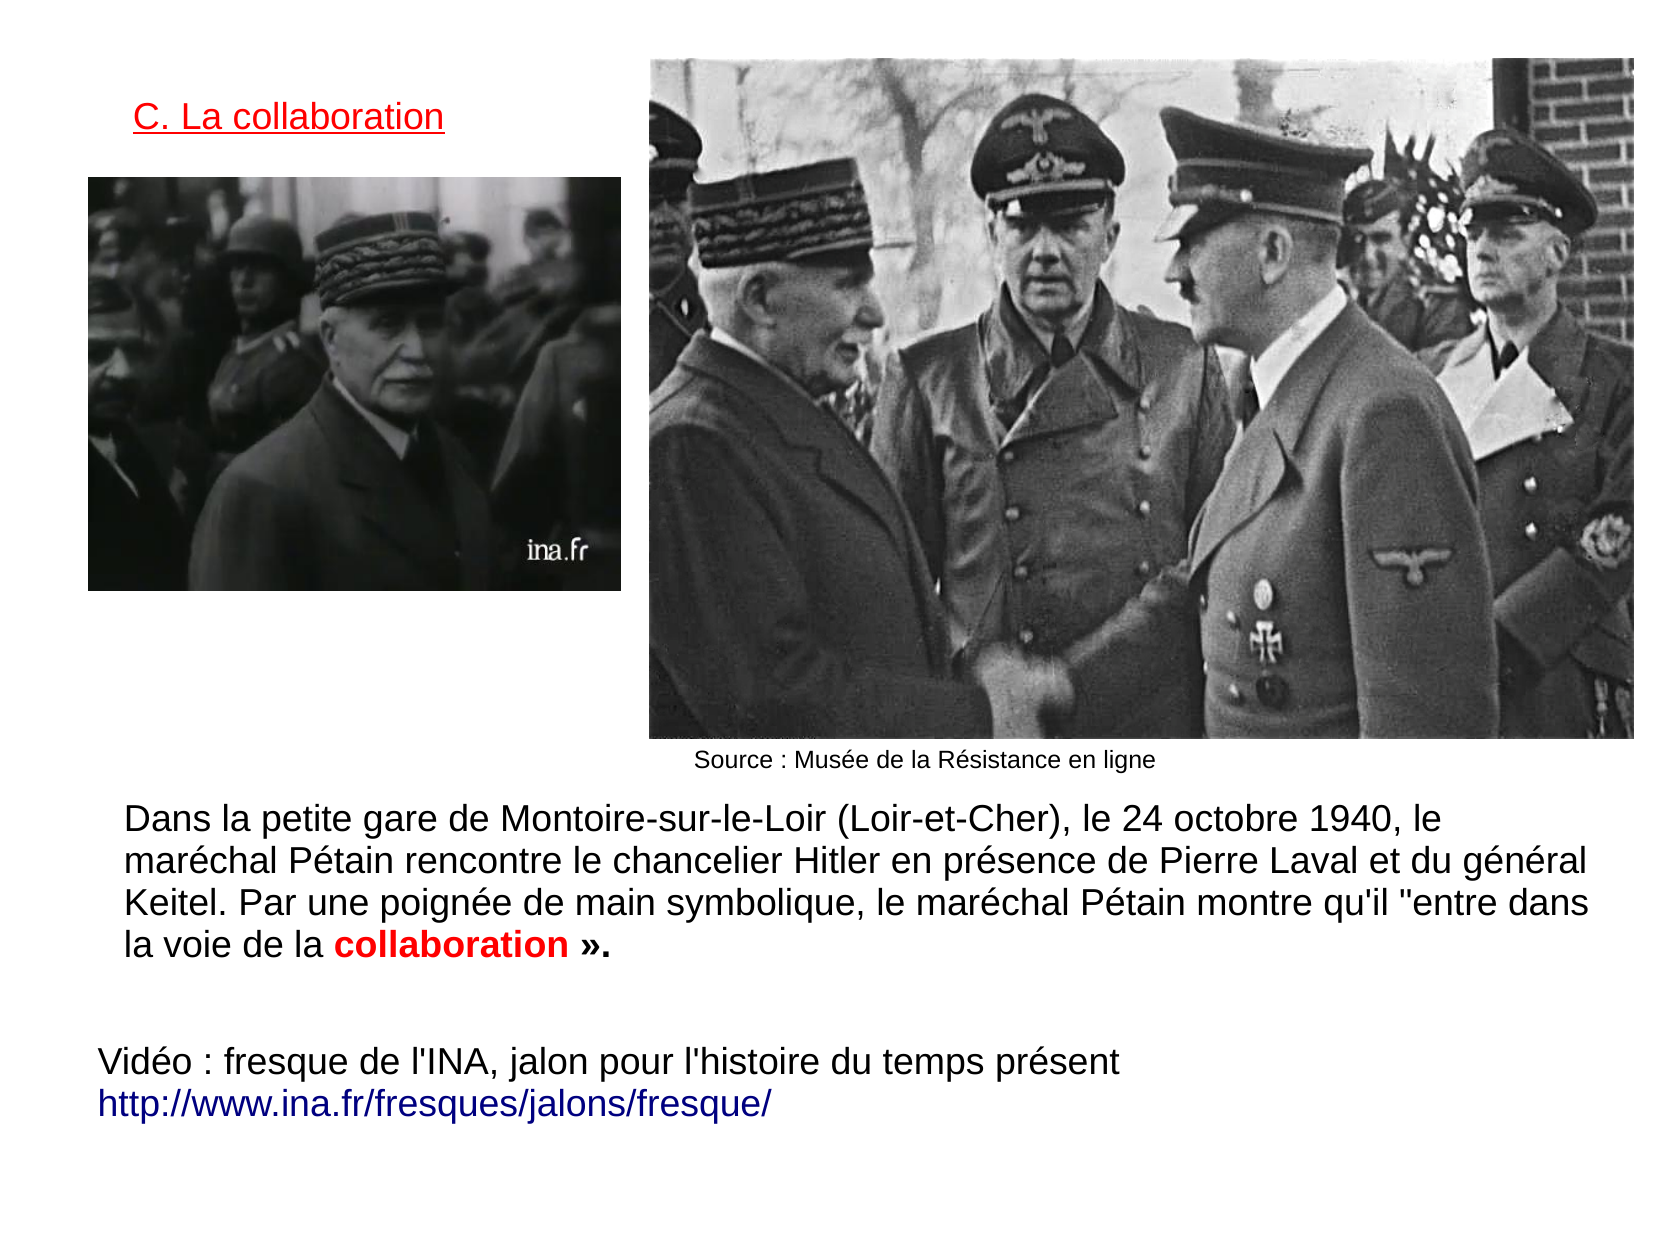

C. La collaboration
Source : Musée de la Résistance en ligne
Dans la petite gare de Montoire-sur-le-Loir (Loir-et-Cher), le 24 octobre 1940, le maréchal Pétain rencontre le chancelier Hitler en présence de Pierre Laval et du général Keitel. Par une poignée de main symbolique, le maréchal Pétain montre qu'il "entre dans la voie de la collaboration ».
Vidéo : fresque de l'INA, jalon pour l'histoire du temps présent
http://www.ina.fr/fresques/jalons/fresque/